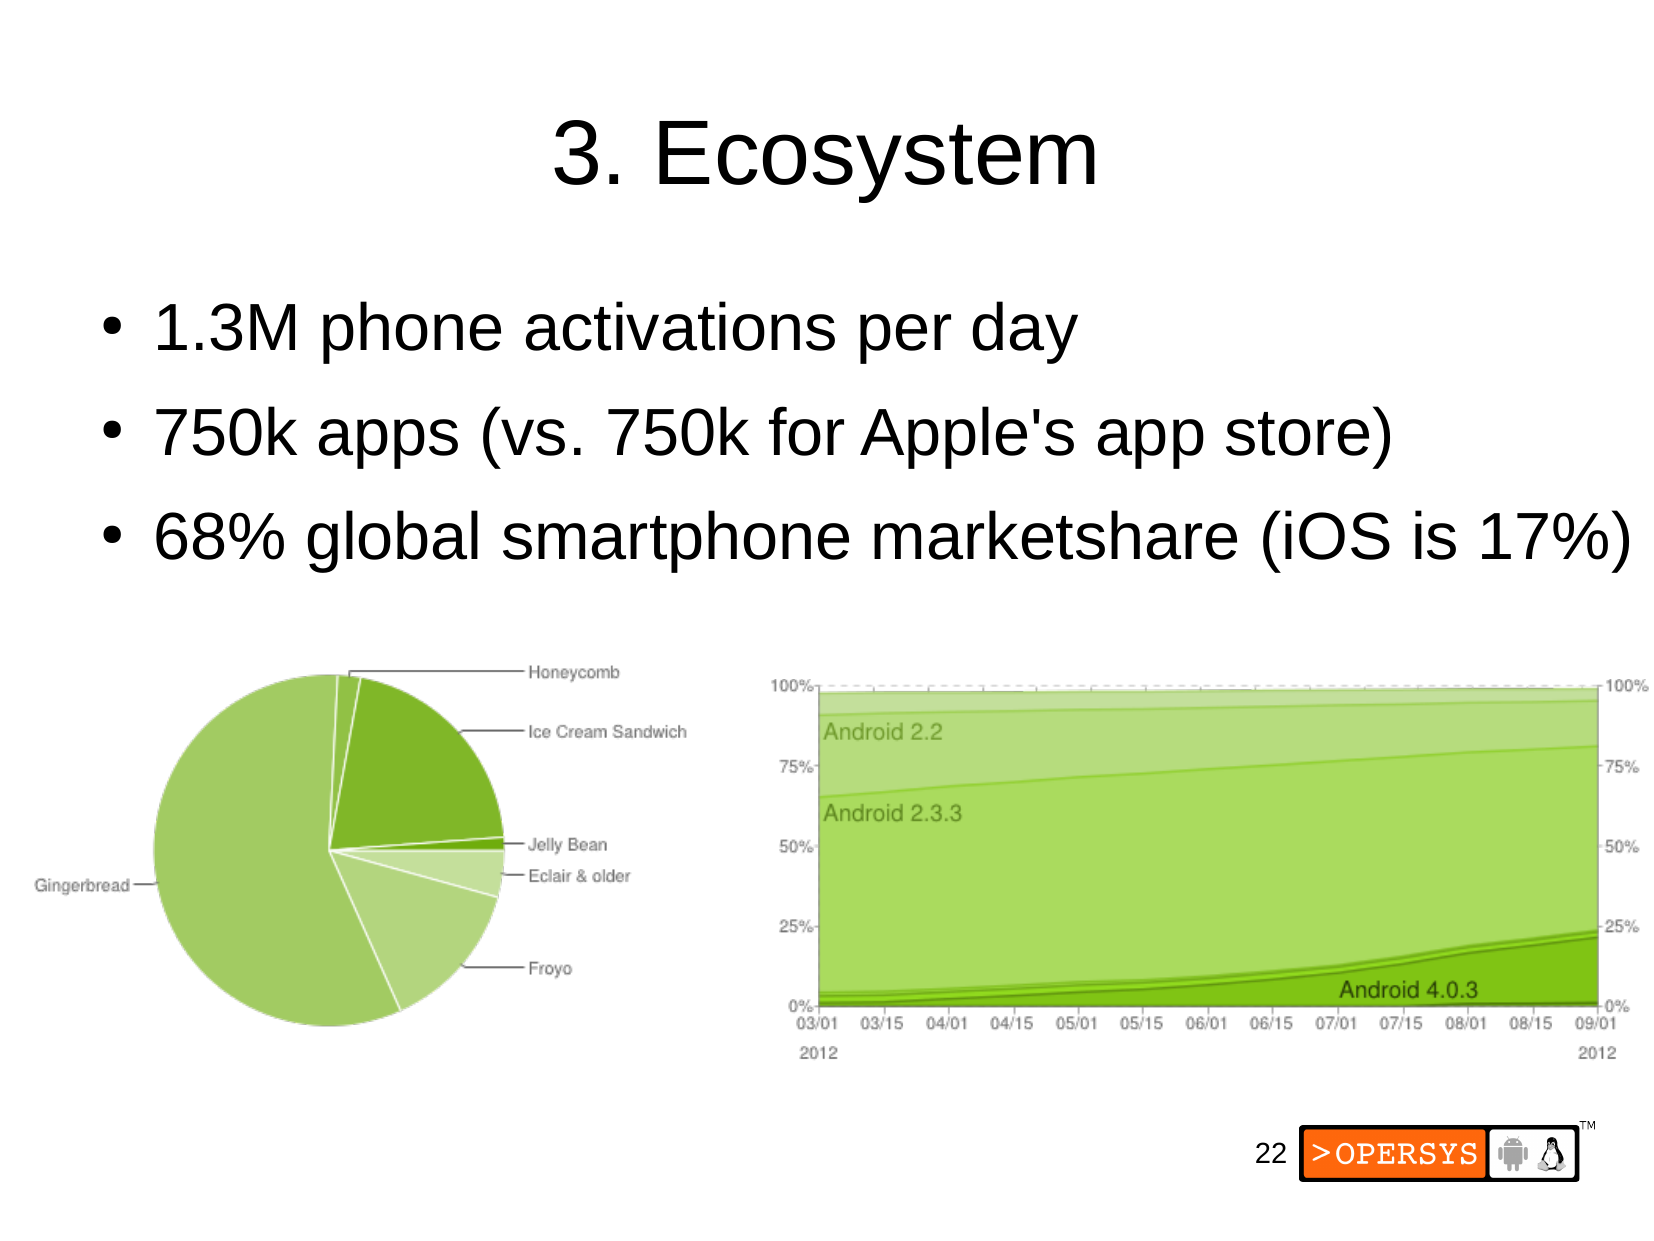

# 3. Ecosystem
1.3M phone activations per day
750k apps (vs. 750k for Apple's app store)
68% global smartphone marketshare (iOS is 17%)